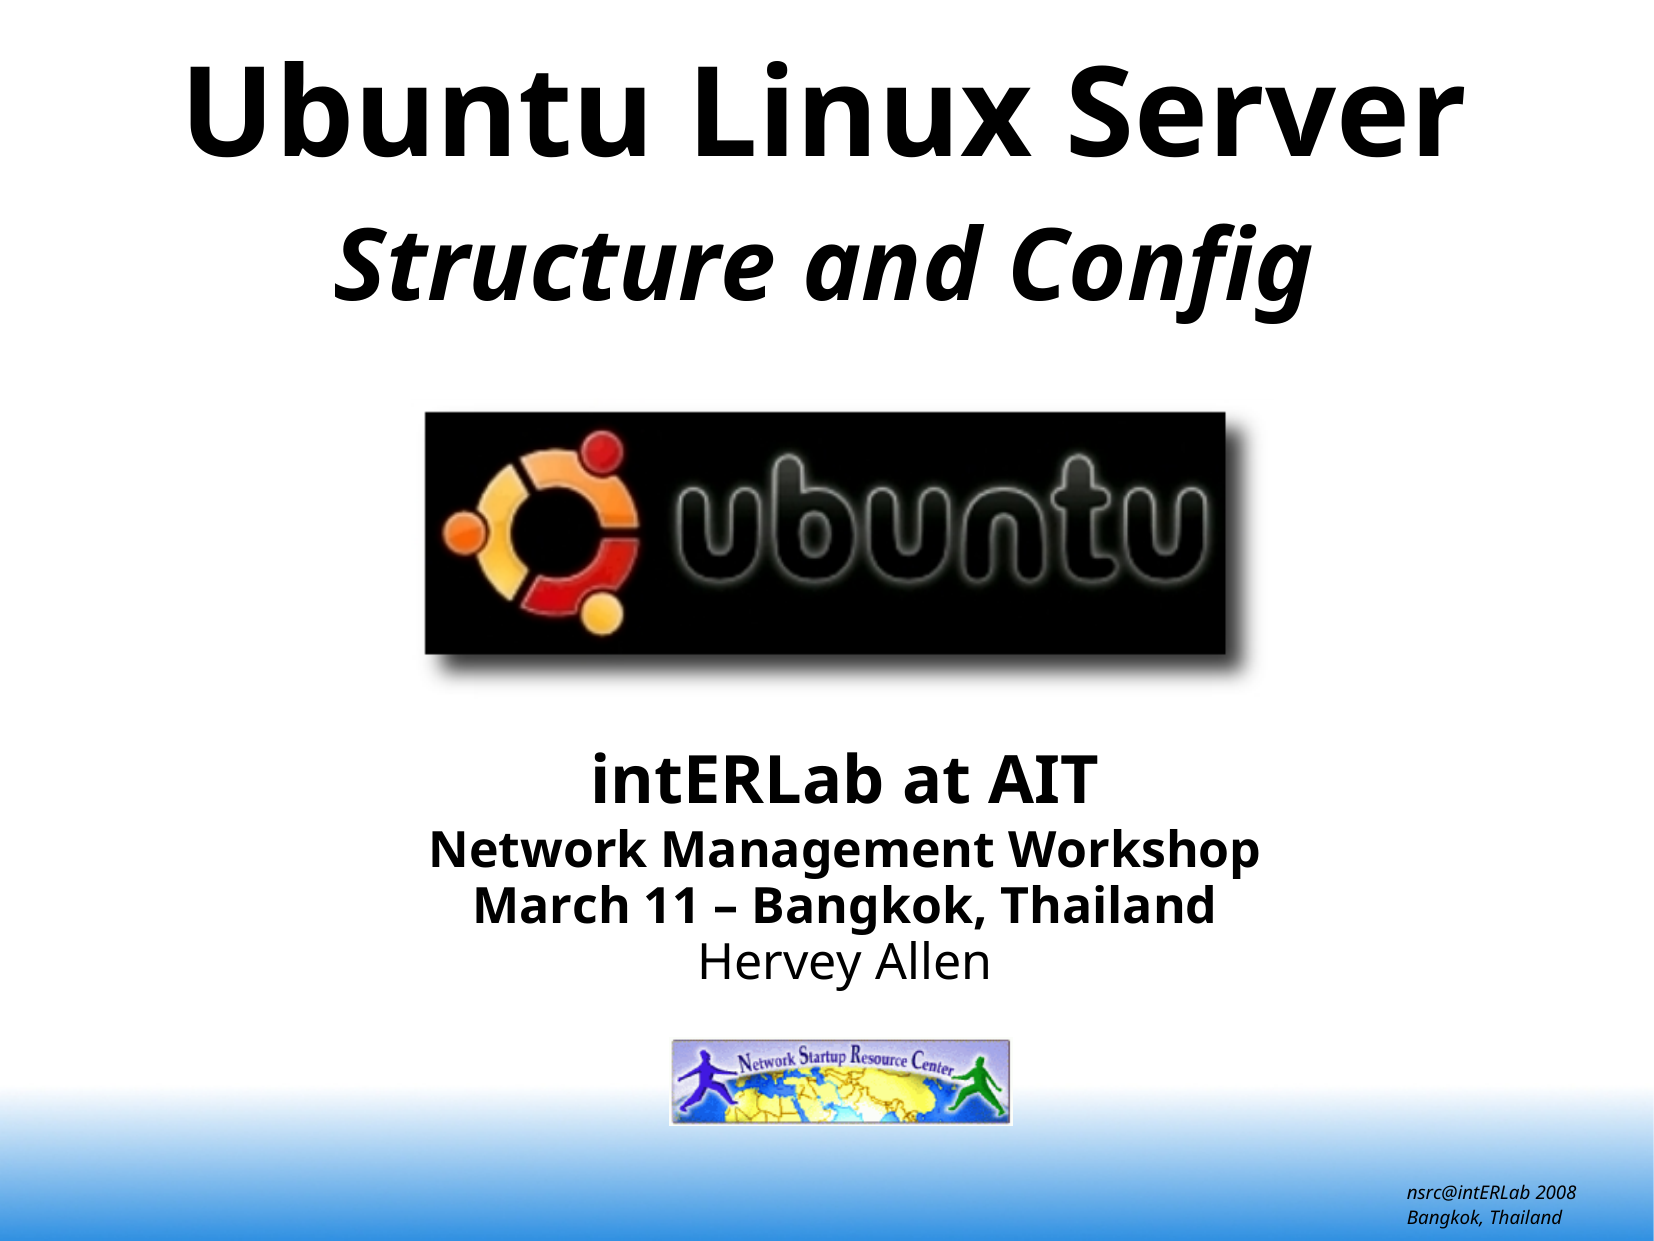

# Ubuntu Linux Server Structure and Config
intERLab at AIT
Network Management Workshop
March 11 – Bangkok, Thailand
Hervey Allen